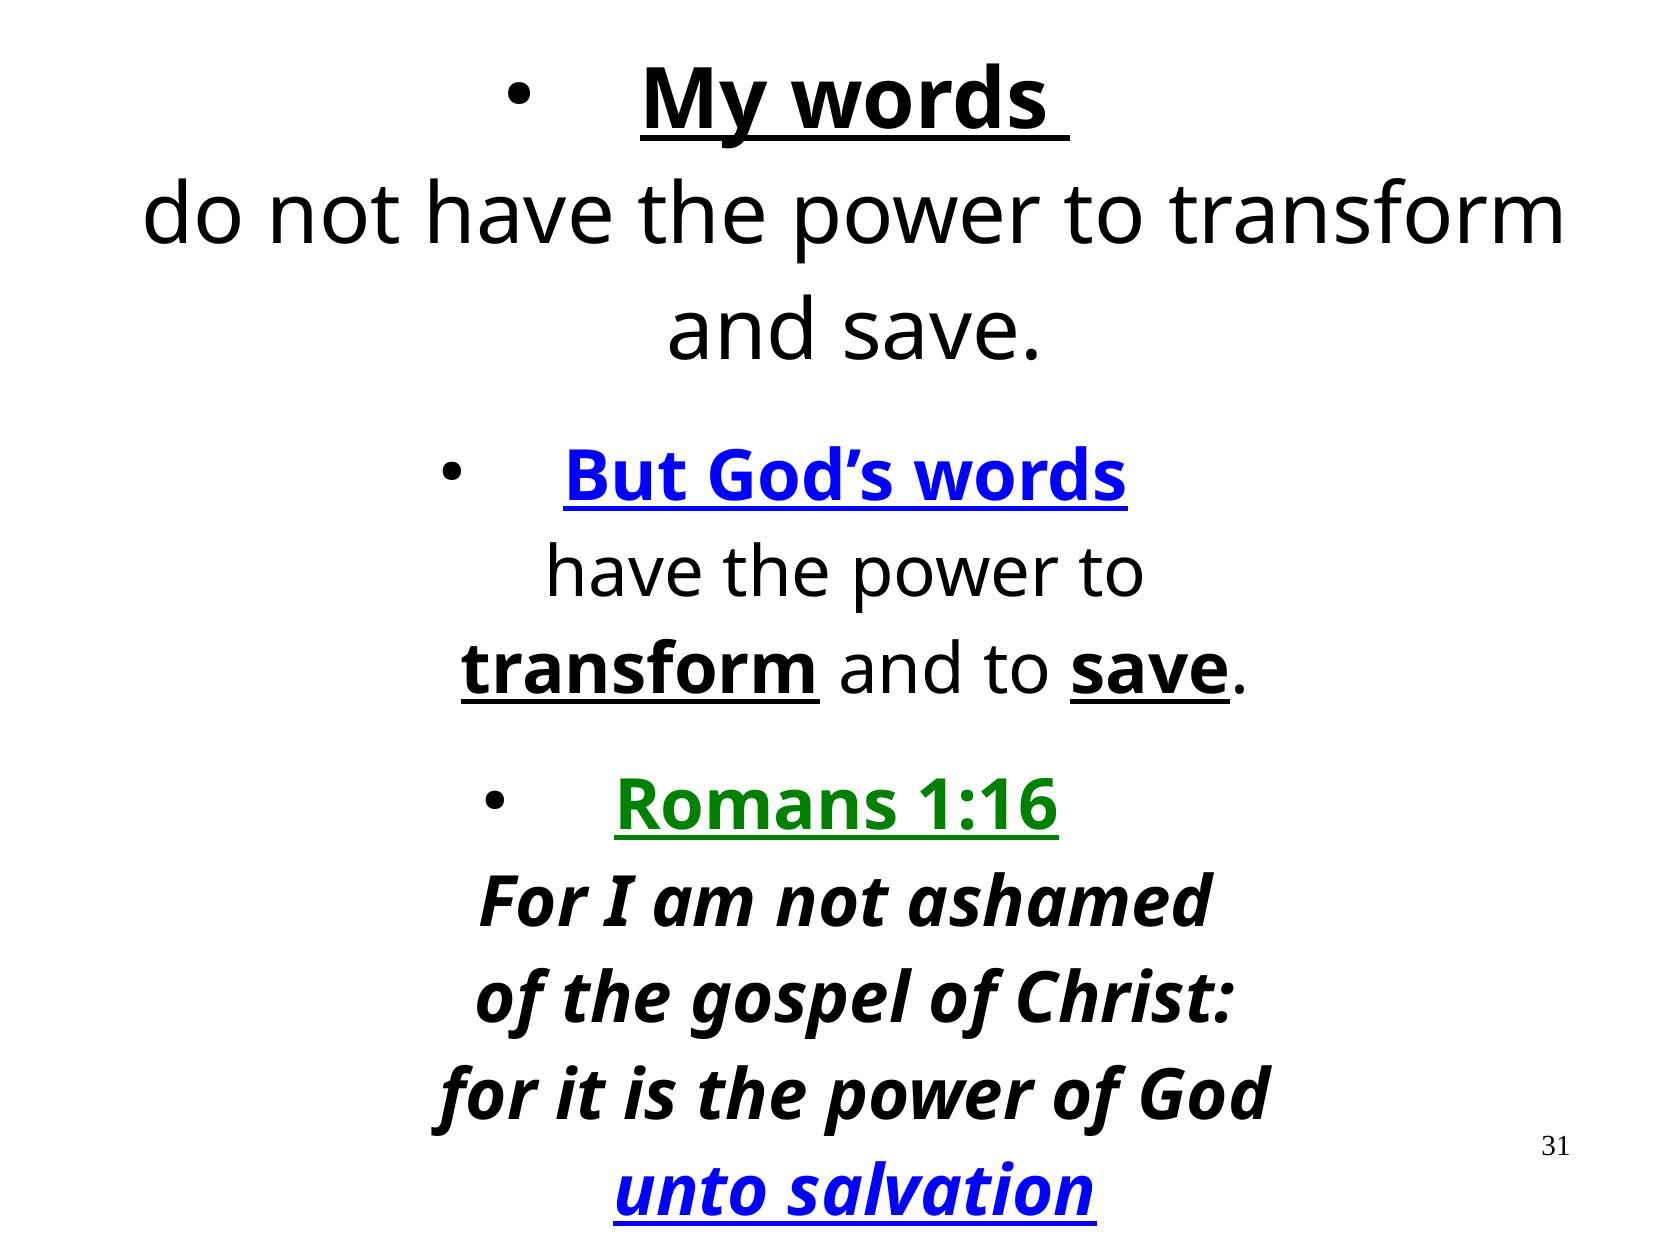

# My words do not have the power to transform and save.
But God’s words
have the power to
transform and to save.
Romans 1:16 
For I am not ashamed
of the gospel of Christ:
 for it is the power of God
unto salvation
31